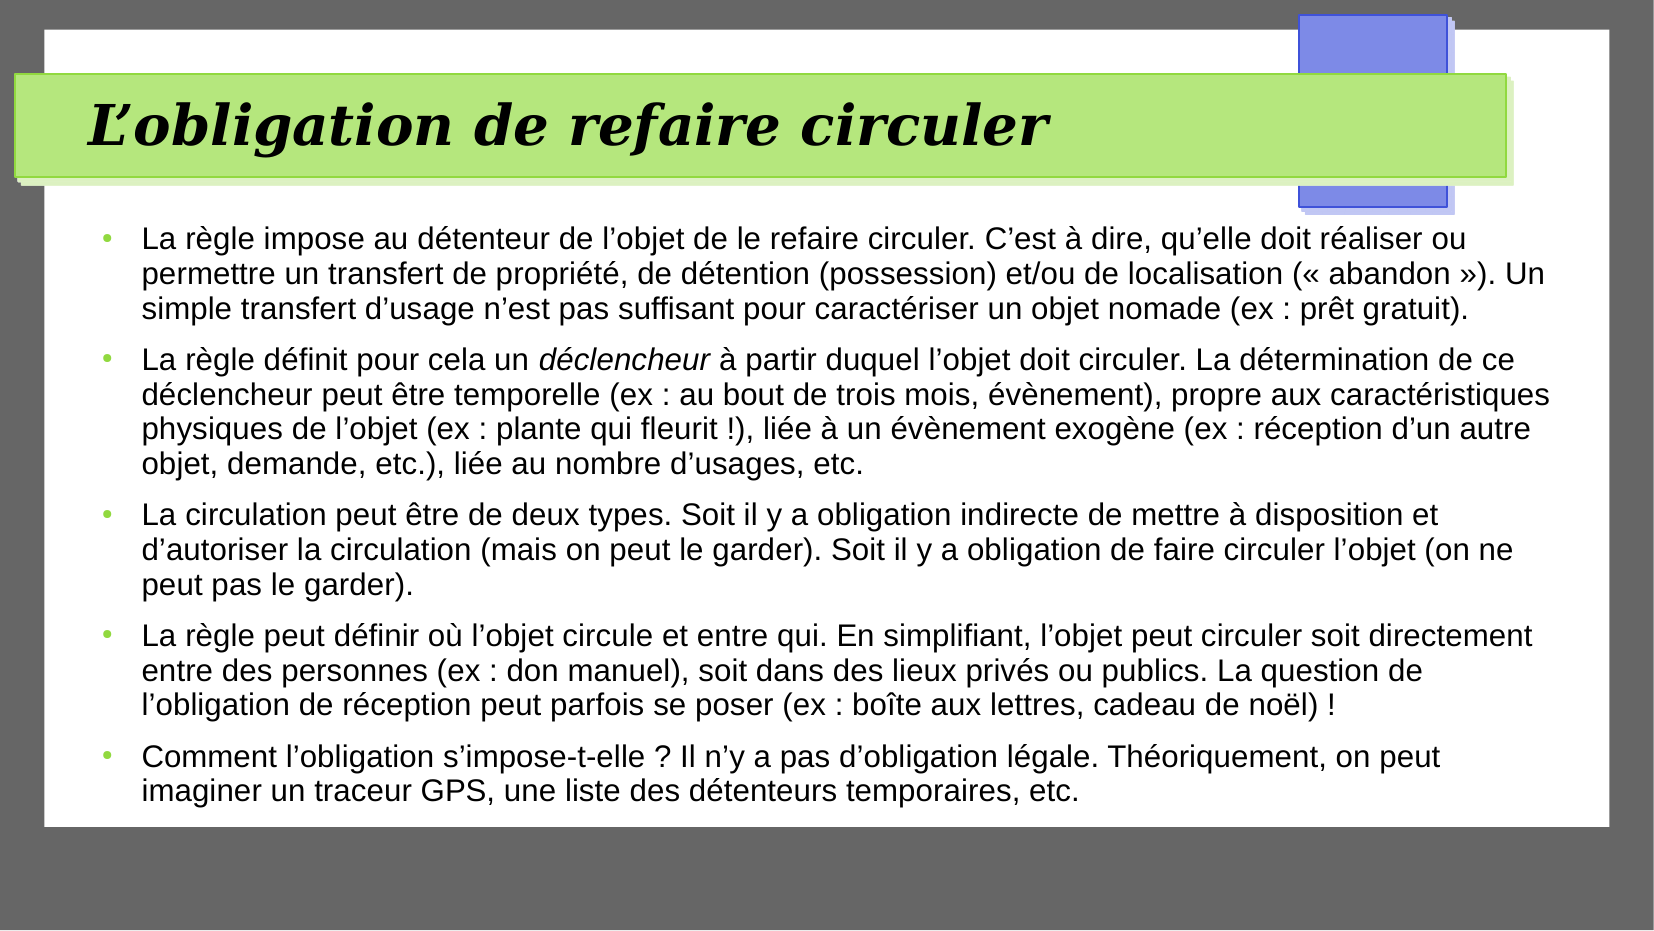

# L’obligation de refaire circuler
La règle impose au détenteur de l’objet de le refaire circuler. C’est à dire, qu’elle doit réaliser ou permettre un transfert de propriété, de détention (possession) et/ou de localisation (« abandon »). Un simple transfert d’usage n’est pas suffisant pour caractériser un objet nomade (ex : prêt gratuit).
La règle définit pour cela un déclencheur à partir duquel l’objet doit circuler. La détermination de ce déclencheur peut être temporelle (ex : au bout de trois mois, évènement), propre aux caractéristiques physiques de l’objet (ex : plante qui fleurit !), liée à un évènement exogène (ex : réception d’un autre objet, demande, etc.), liée au nombre d’usages, etc.
La circulation peut être de deux types. Soit il y a obligation indirecte de mettre à disposition et d’autoriser la circulation (mais on peut le garder). Soit il y a obligation de faire circuler l’objet (on ne peut pas le garder).
La règle peut définir où l’objet circule et entre qui. En simplifiant, l’objet peut circuler soit directement entre des personnes (ex : don manuel), soit dans des lieux privés ou publics. La question de l’obligation de réception peut parfois se poser (ex : boîte aux lettres, cadeau de noël) !
Comment l’obligation s’impose-t-elle ? Il n’y a pas d’obligation légale. Théoriquement, on peut imaginer un traceur GPS, une liste des détenteurs temporaires, etc.